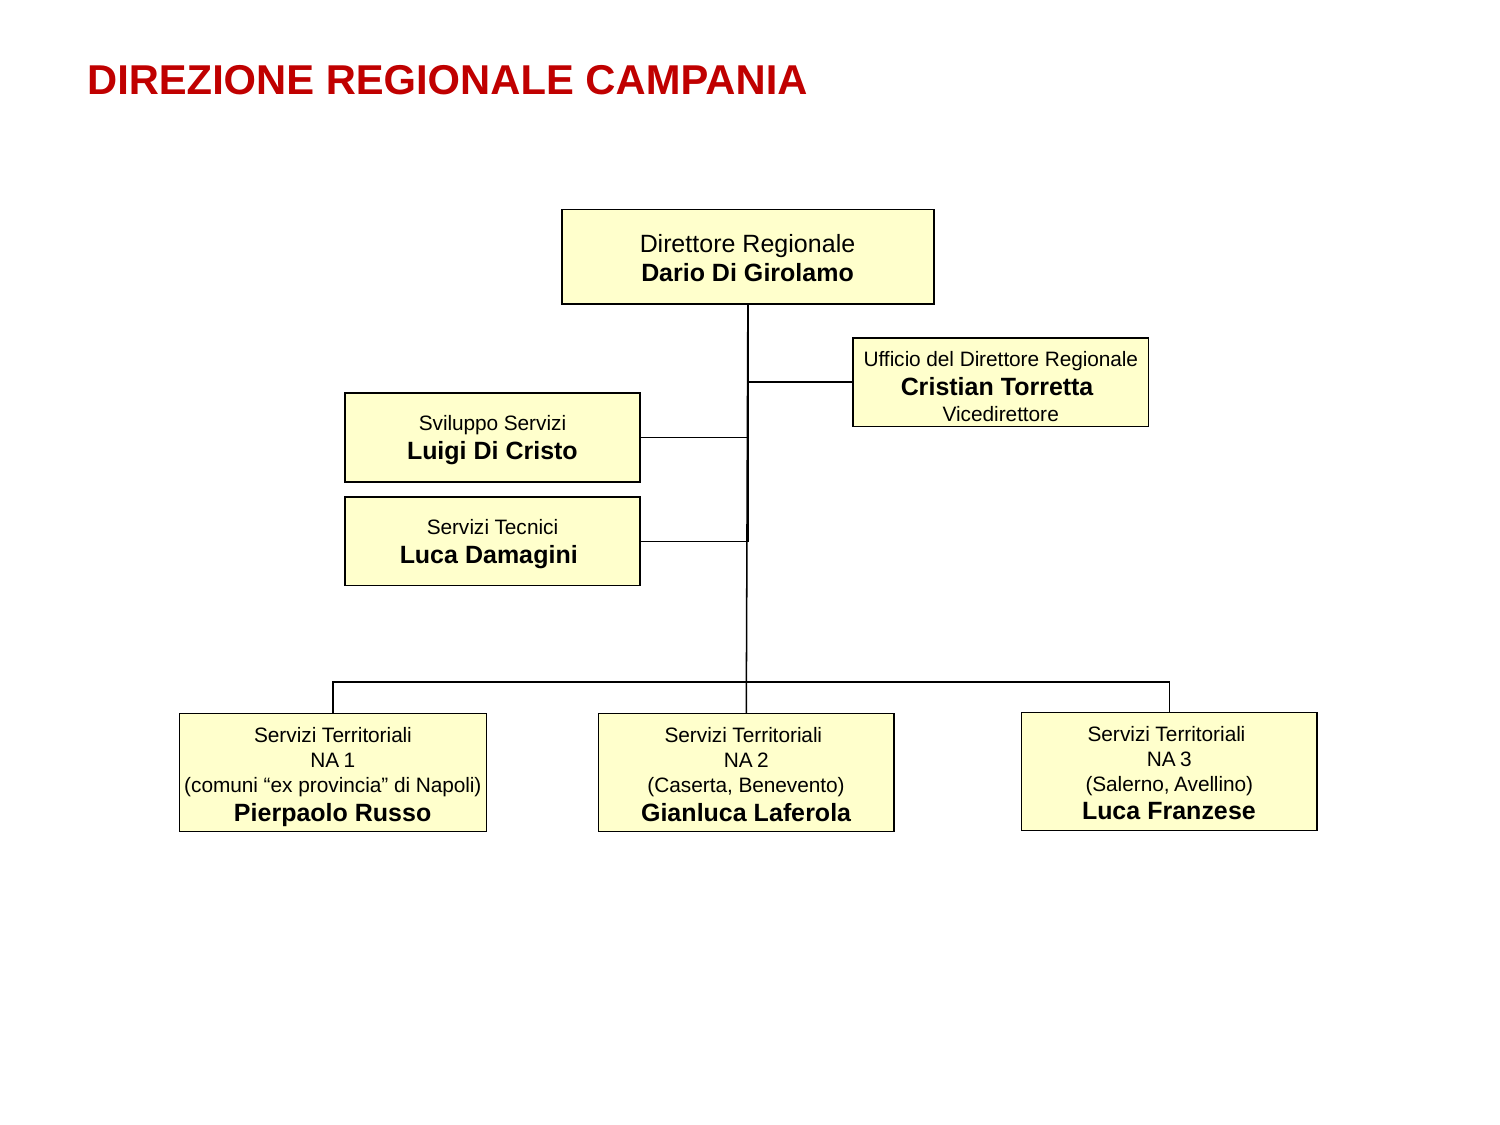

DIREZIONE REGIONALE CAMPANIA
Direttore Regionale
Dario Di Girolamo
Ufficio del Direttore Regionale
Cristian Torretta
Vicedirettore
Sviluppo Servizi
Luigi Di Cristo
Servizi Tecnici
Luca Damagini
Servizi Territoriali
NA 3
(Salerno, Avellino)
Luca Franzese
Servizi Territoriali
NA 1
(comuni “ex provincia” di Napoli)
Pierpaolo Russo
Servizi Territoriali
NA 2
(Caserta, Benevento) Gianluca Laferola